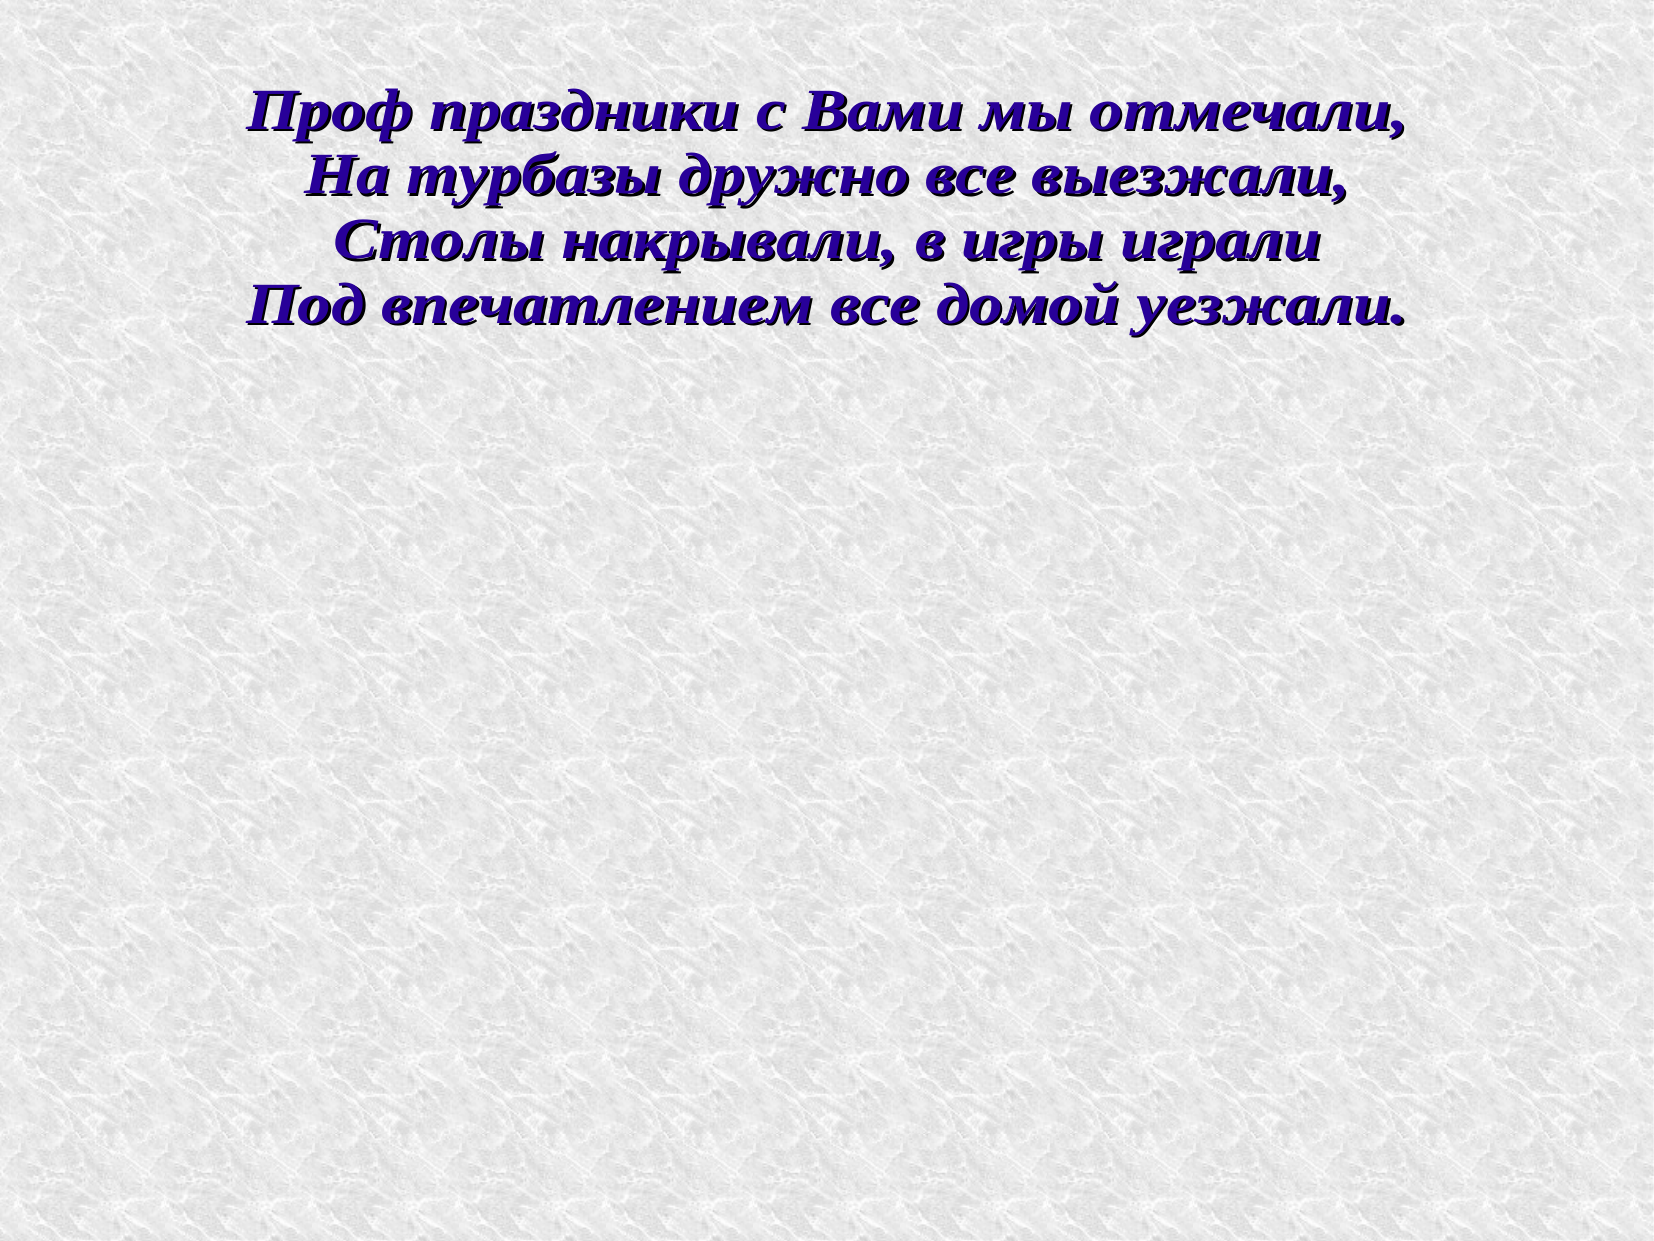

# Проф праздники с Вами мы отмечали, На турбазы дружно все выезжали, Столы накрывали, в игры играли Под впечатлением все домой уезжали.